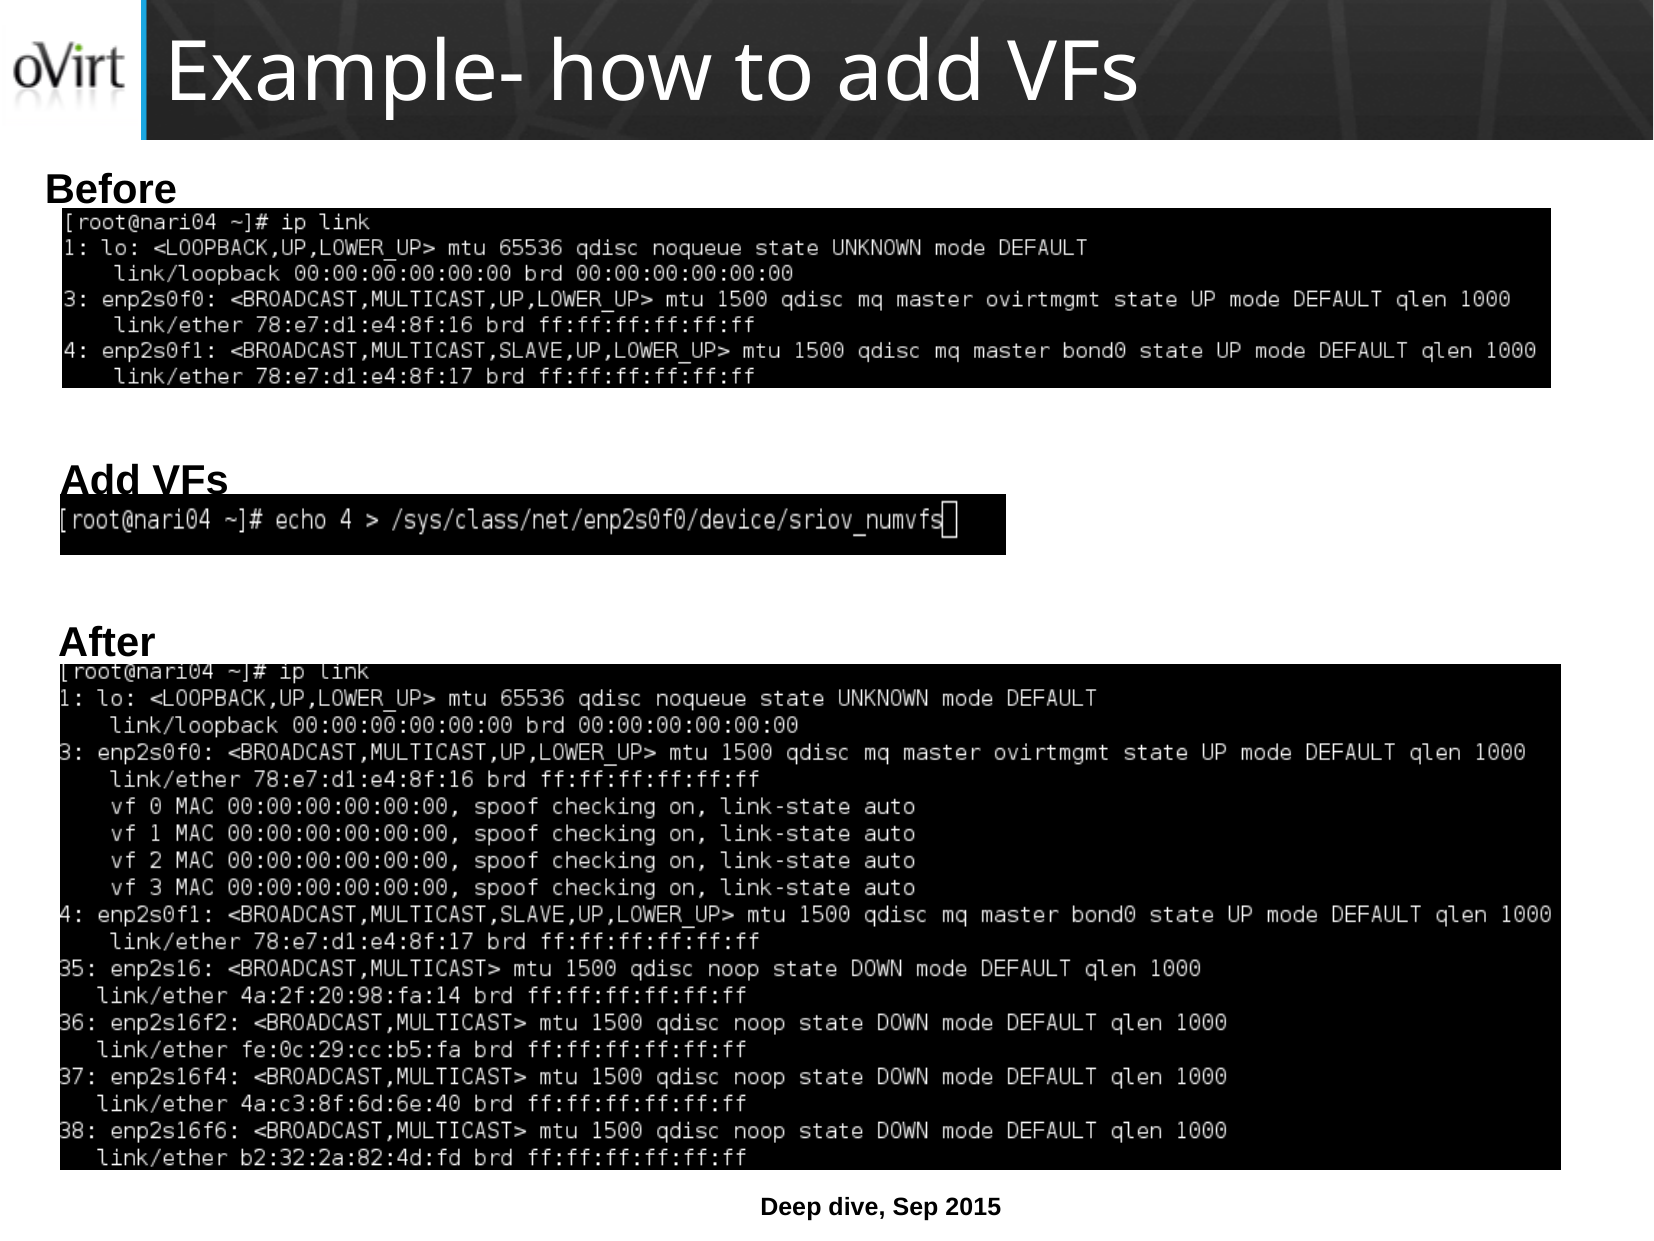

# Example- how to add VFs
Before
Add VFs
After